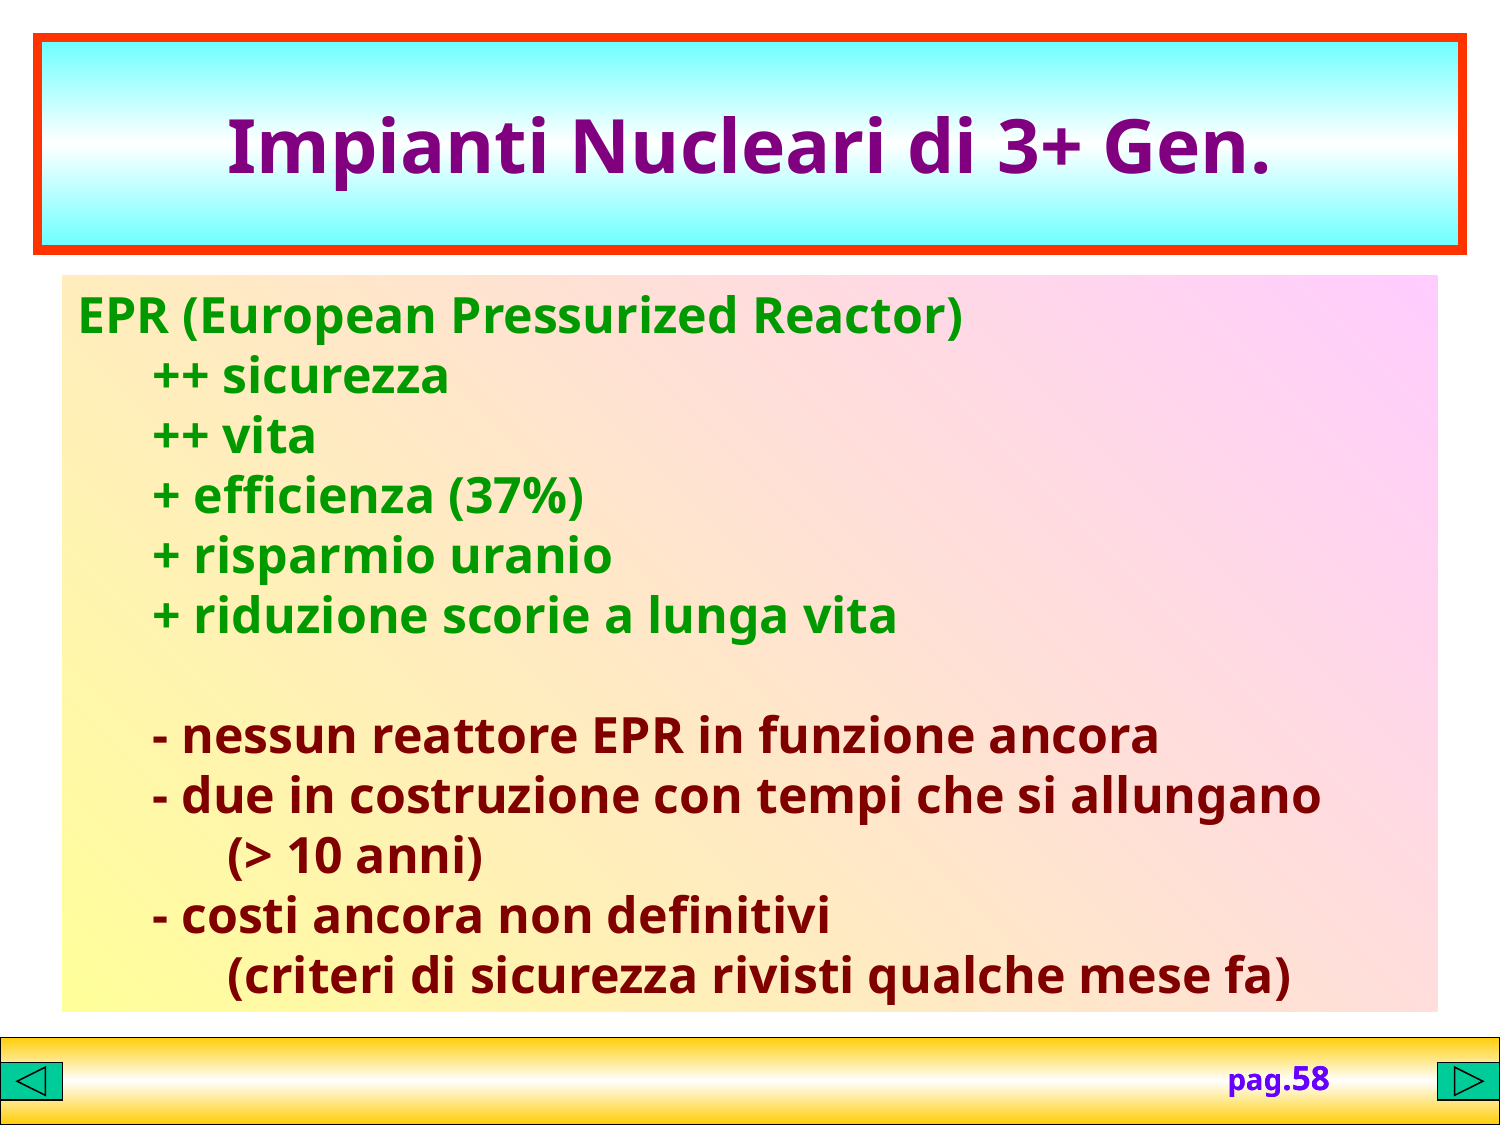

# Impianti Nucleari di 3+ Gen.
EPR (European Pressurized Reactor)
	++ sicurezza
	++ vita
	+ efficienza (37%)
	+ risparmio uranio
	+ riduzione scorie a lunga vita
	- nessun reattore EPR in funzione ancora
	- due in costruzione con tempi che si allungano
		(> 10 anni)
	- costi ancora non definitivi
		(criteri di sicurezza rivisti qualche mese fa)
pag.
58